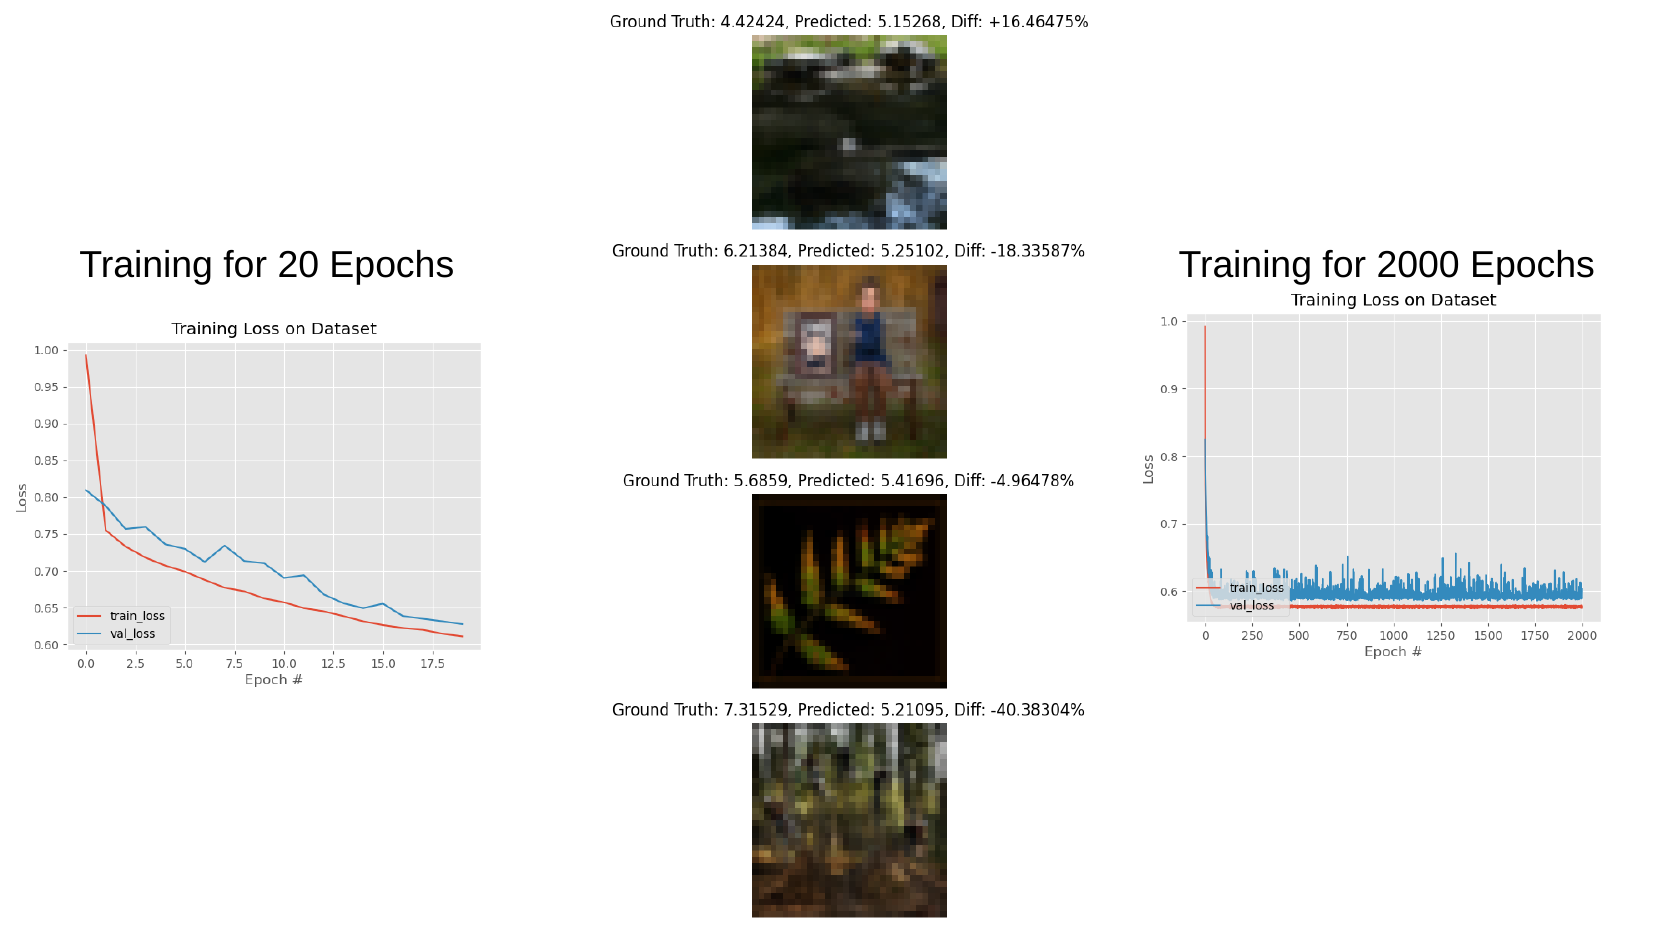

Training for 2000 Epochs
Training for 20 Epochs